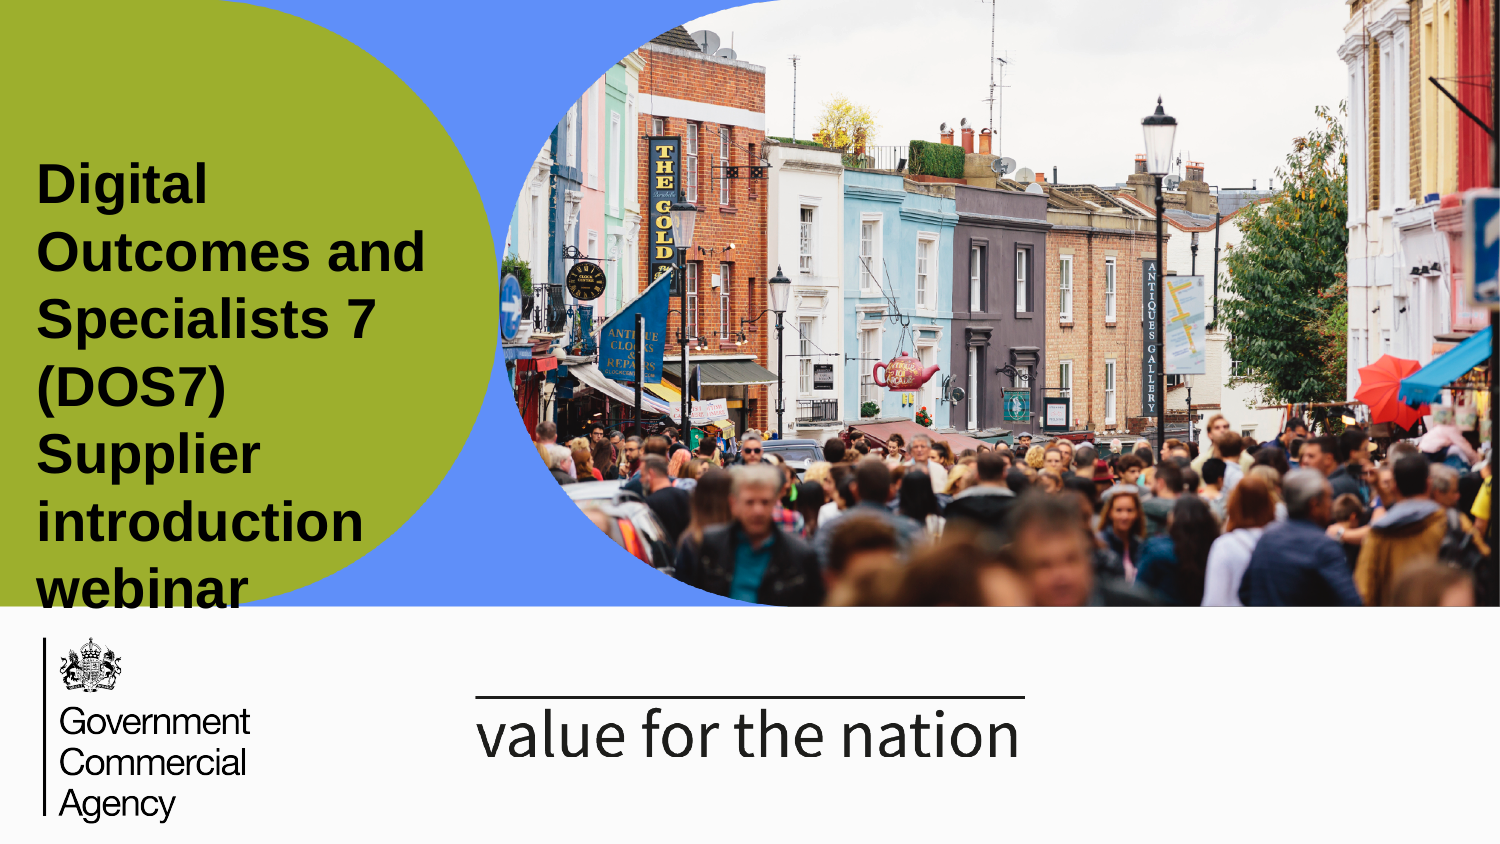

# Digital Outcomes and Specialists 7 (DOS7)
Supplier introduction webinar